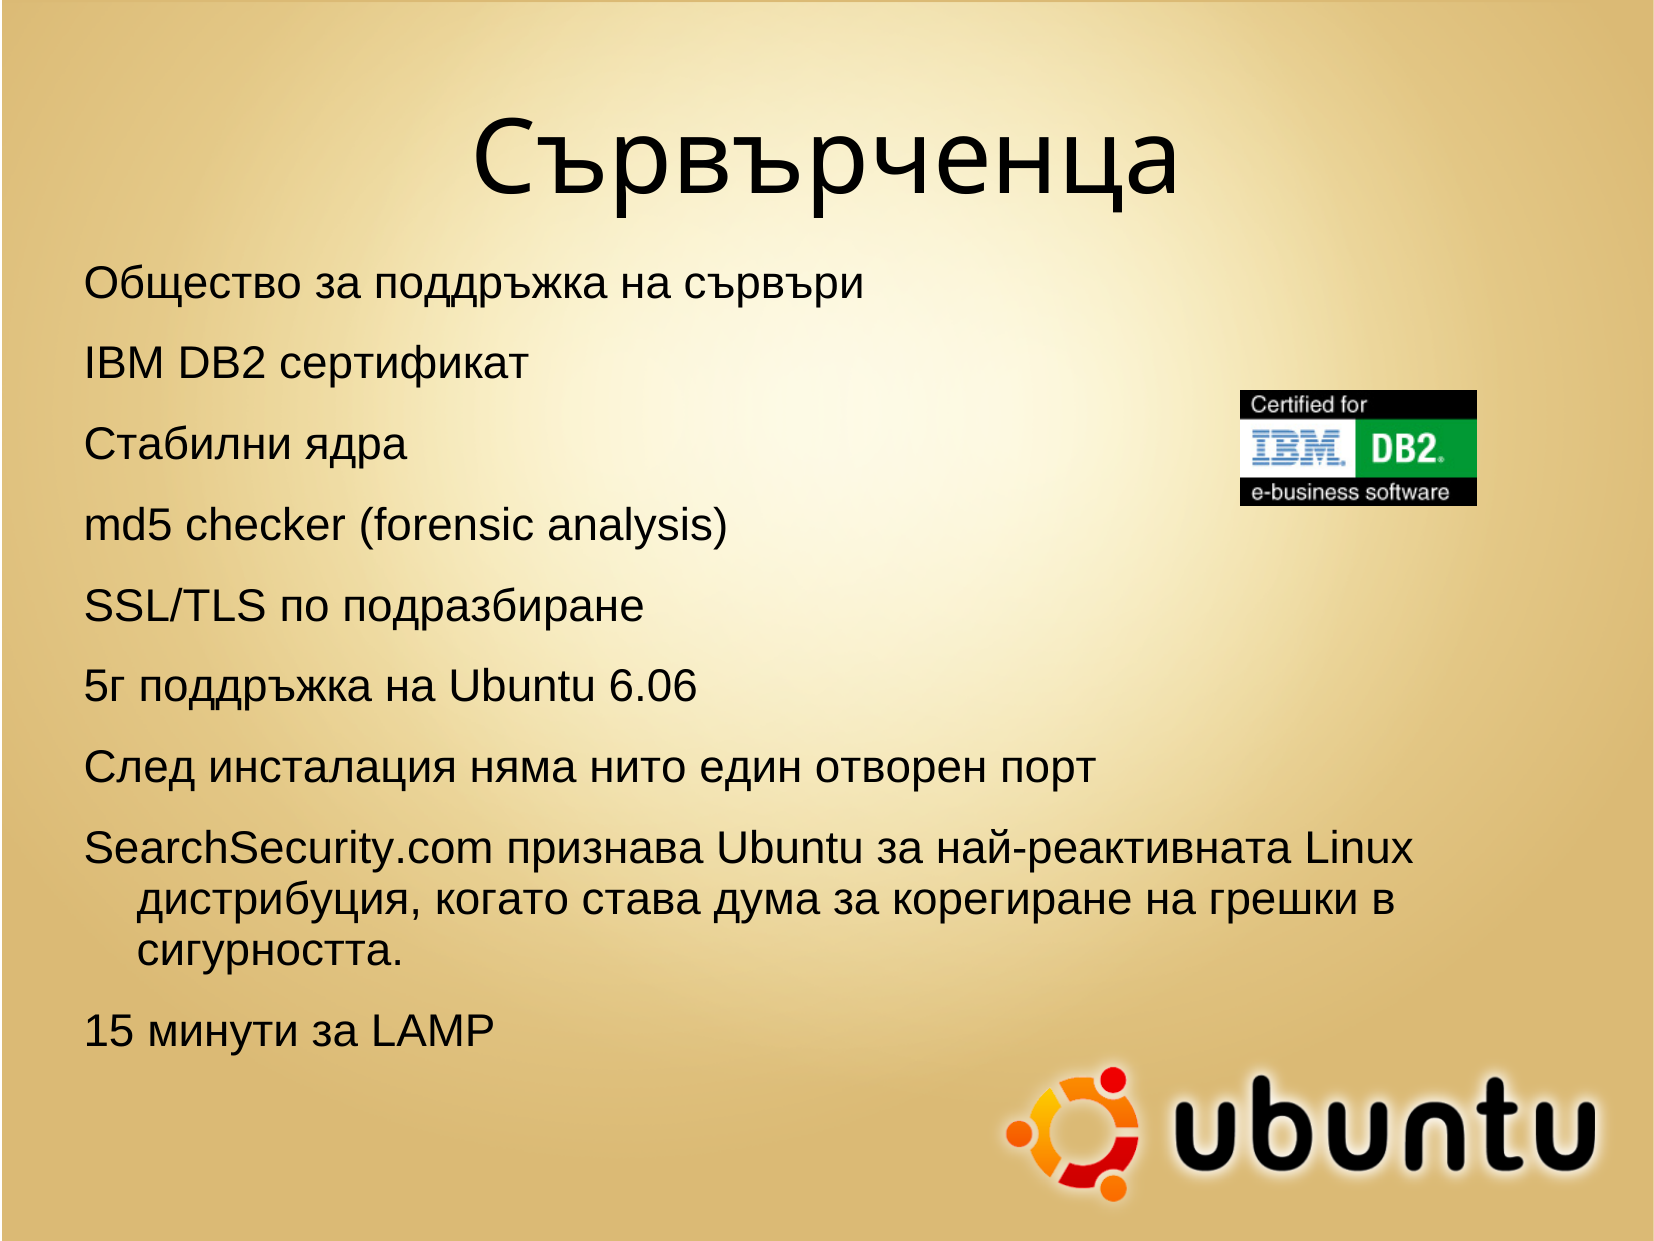

# Сървърченца
Общество за поддръжка на сървъри
IBM DB2 сертификат
Стабилни ядра
md5 checker (forensic analysis)
SSL/TLS по подразбиране
5г поддръжка на Ubuntu 6.06
След инсталация няма нито един отворен порт
SearchSecurity.com признава Ubuntu за най-реактивната Linux дистрибуция, когато става дума за корегиране на грешки в сигурността.
15 минути за LAMP